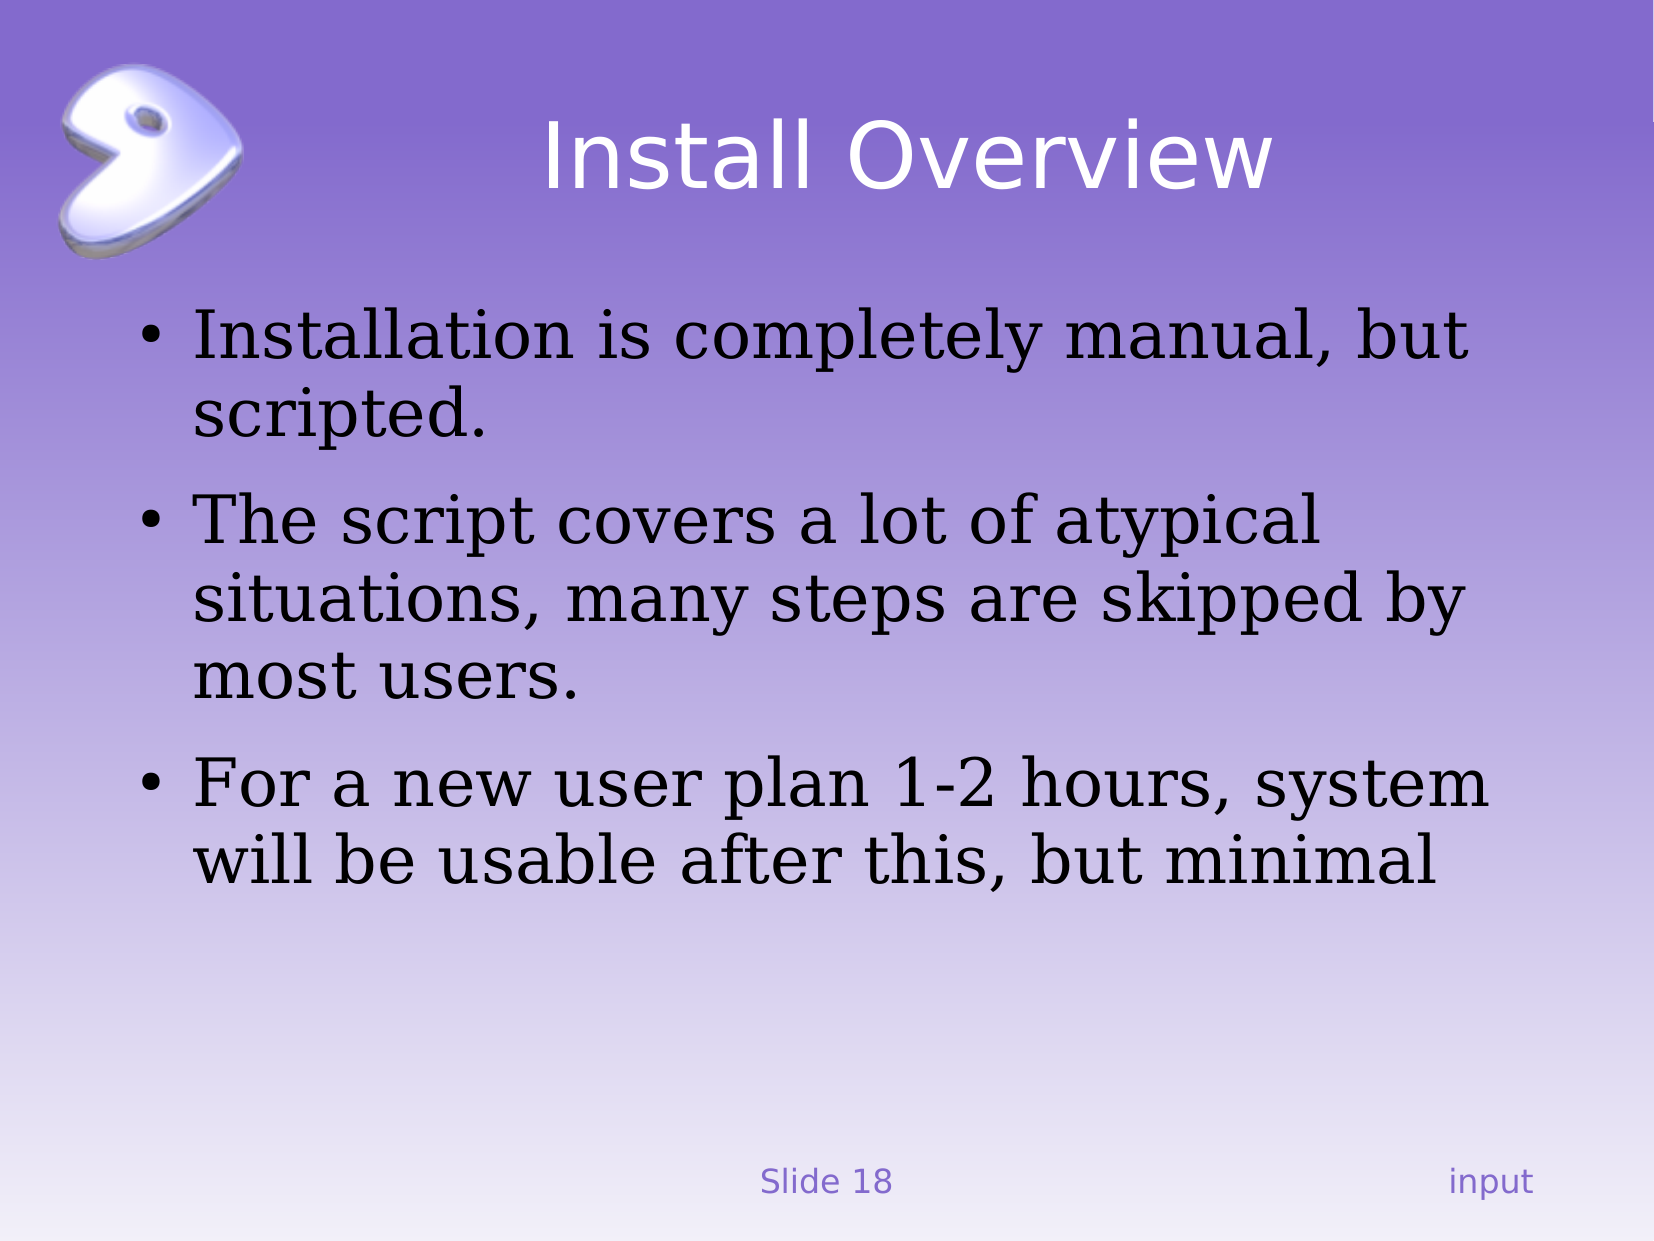

# Install Overview
Installation is completely manual, but scripted.
The script covers a lot of atypical situations, many steps are skipped by most users.
For a new user plan 1-2 hours, system will be usable after this, but minimal